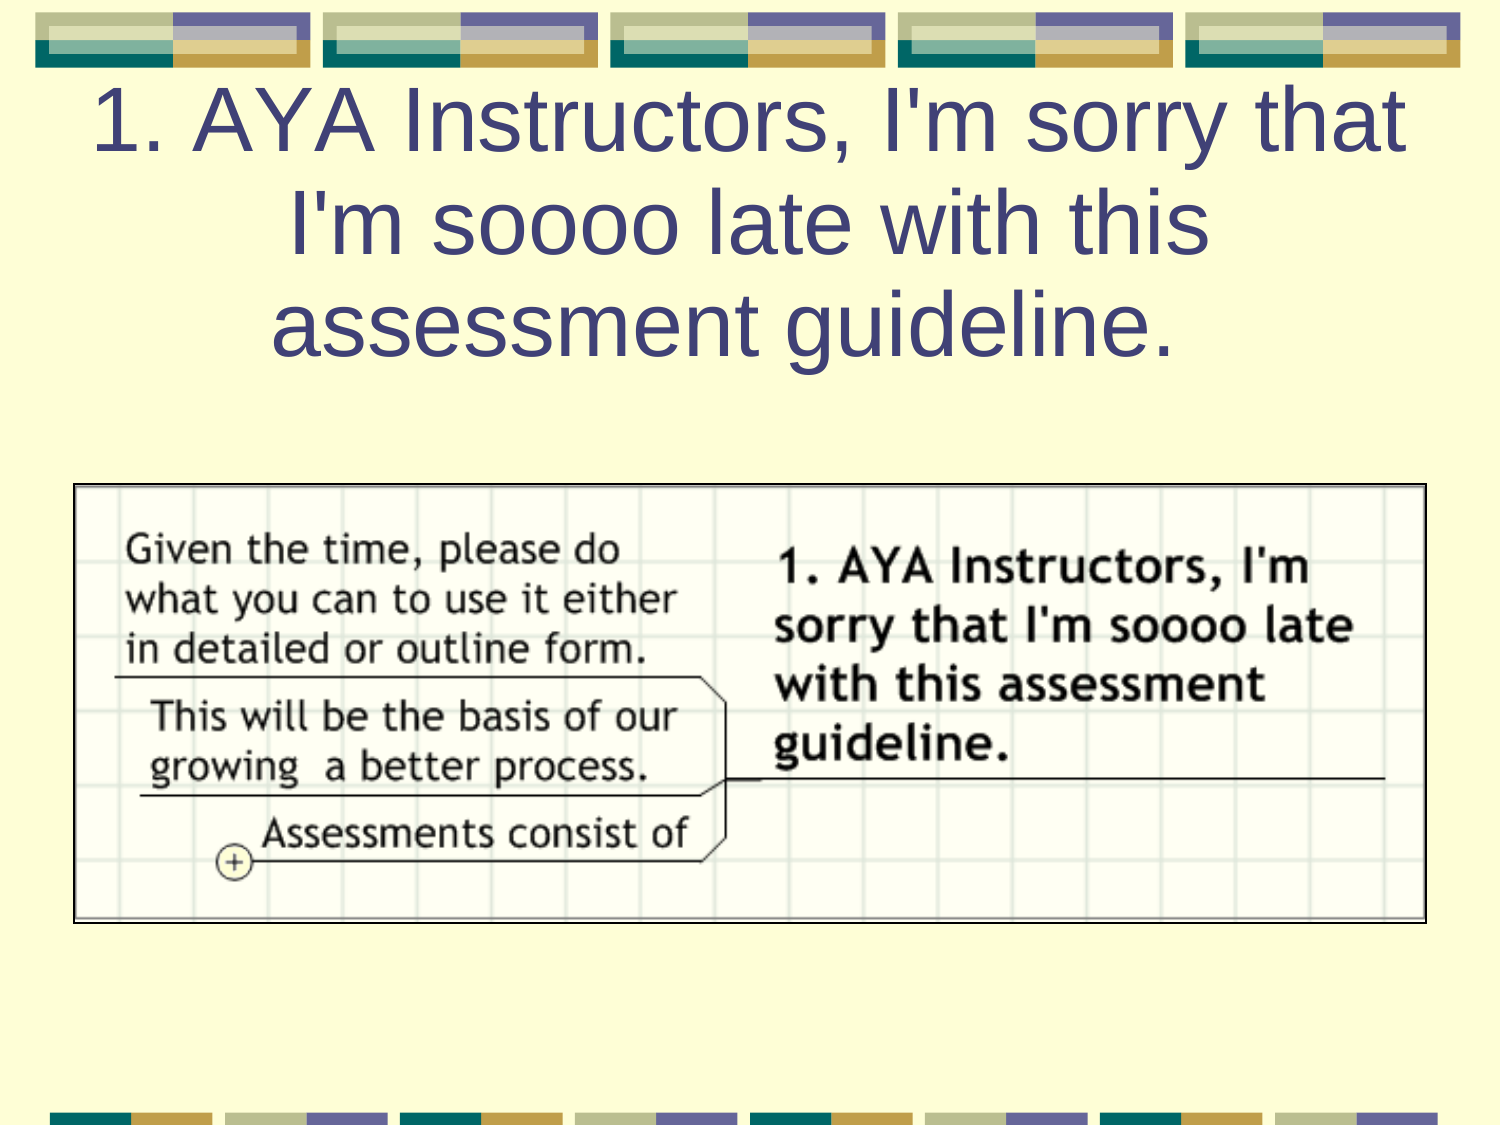

# 1. AYA Instructors, I'm sorry that I'm soooo late with this assessment guideline.